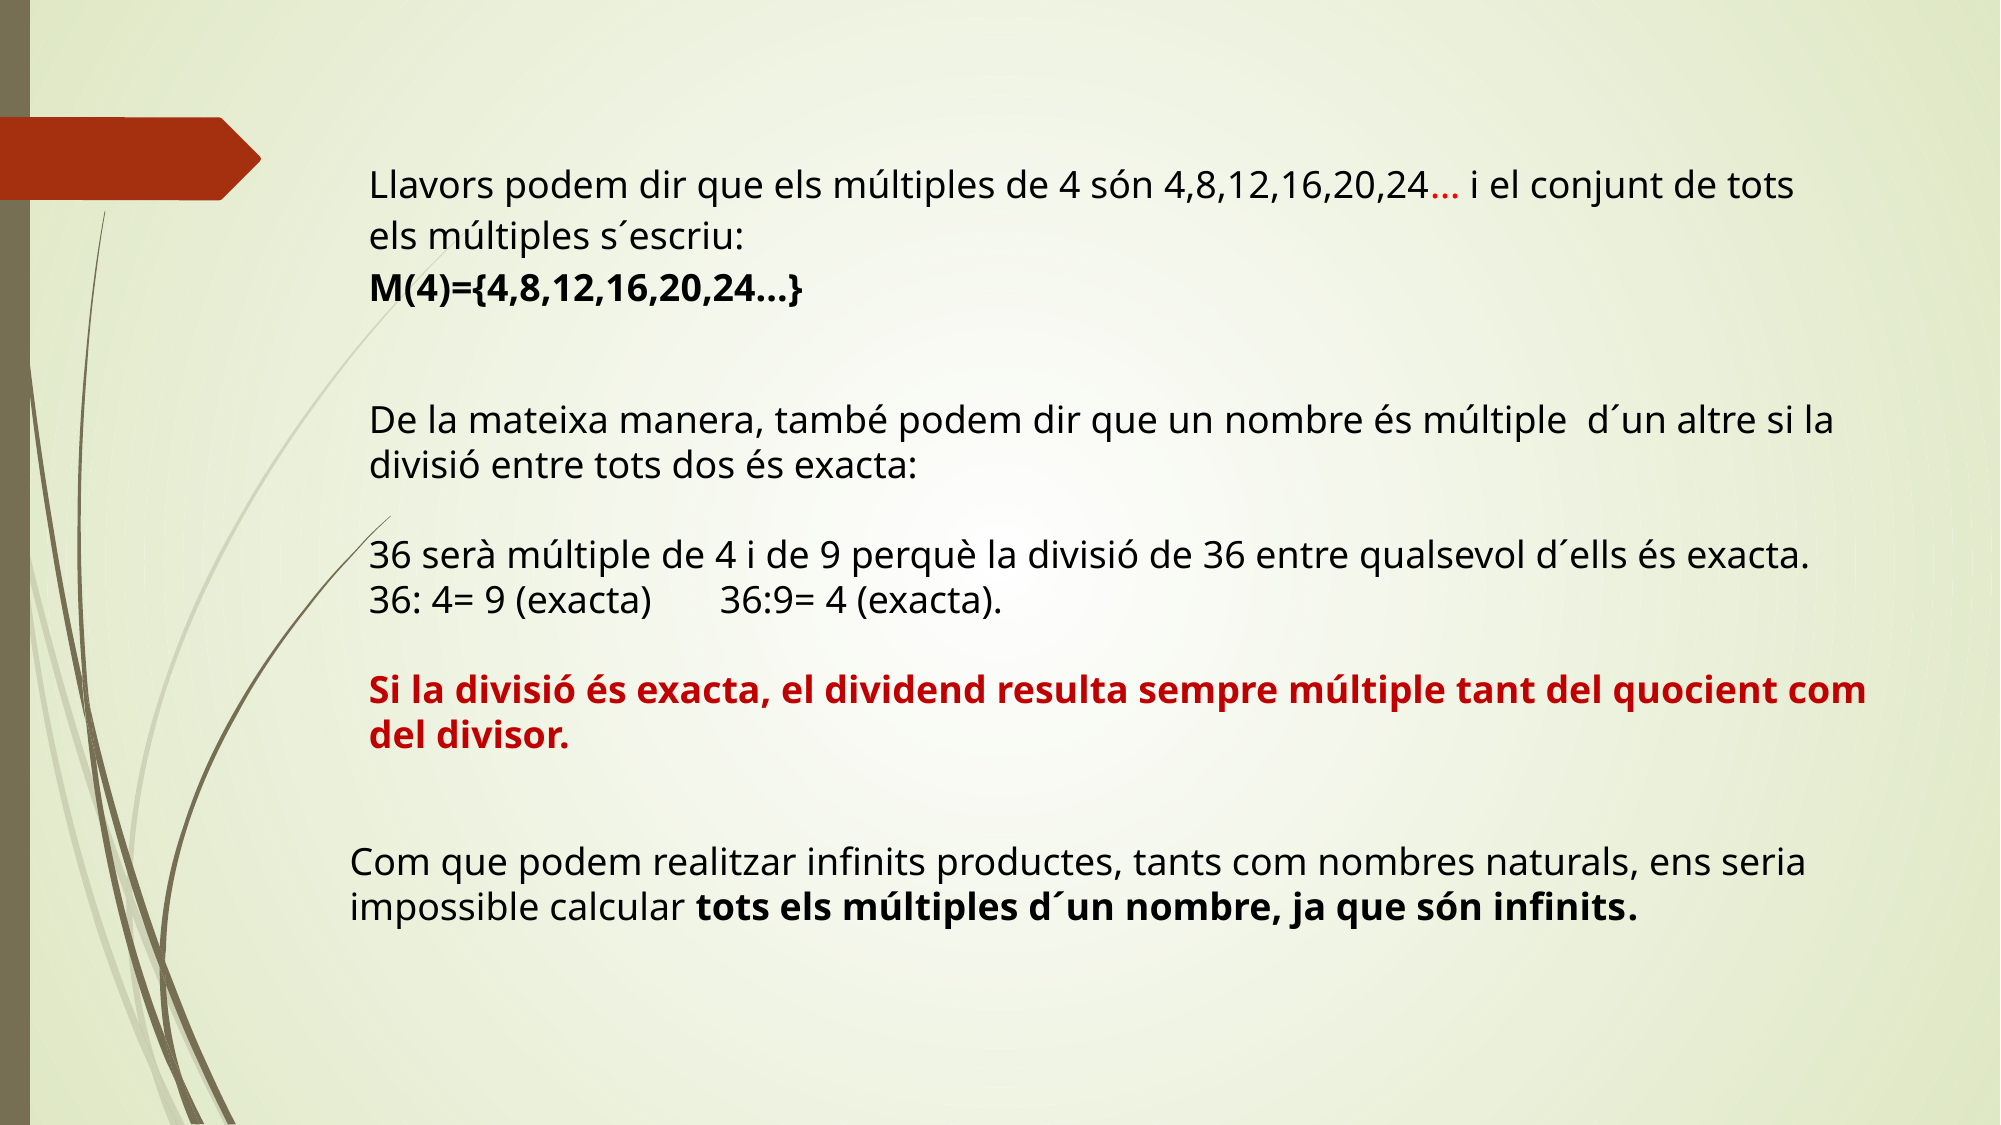

Llavors podem dir que els múltiples de 4 són 4,8,12,16,20,24... i el conjunt de tots els múltiples s´escriu:
M(4)={4,8,12,16,20,24...}
De la mateixa manera, també podem dir que un nombre és múltiple d´un altre si la divisió entre tots dos és exacta:
36 serà múltiple de 4 i de 9 perquè la divisió de 36 entre qualsevol d´ells és exacta.
36: 4= 9 (exacta) 36:9= 4 (exacta).
Si la divisió és exacta, el dividend resulta sempre múltiple tant del quocient com del divisor.
Com que podem realitzar infinits productes, tants com nombres naturals, ens seria impossible calcular tots els múltiples d´un nombre, ja que són infinits.